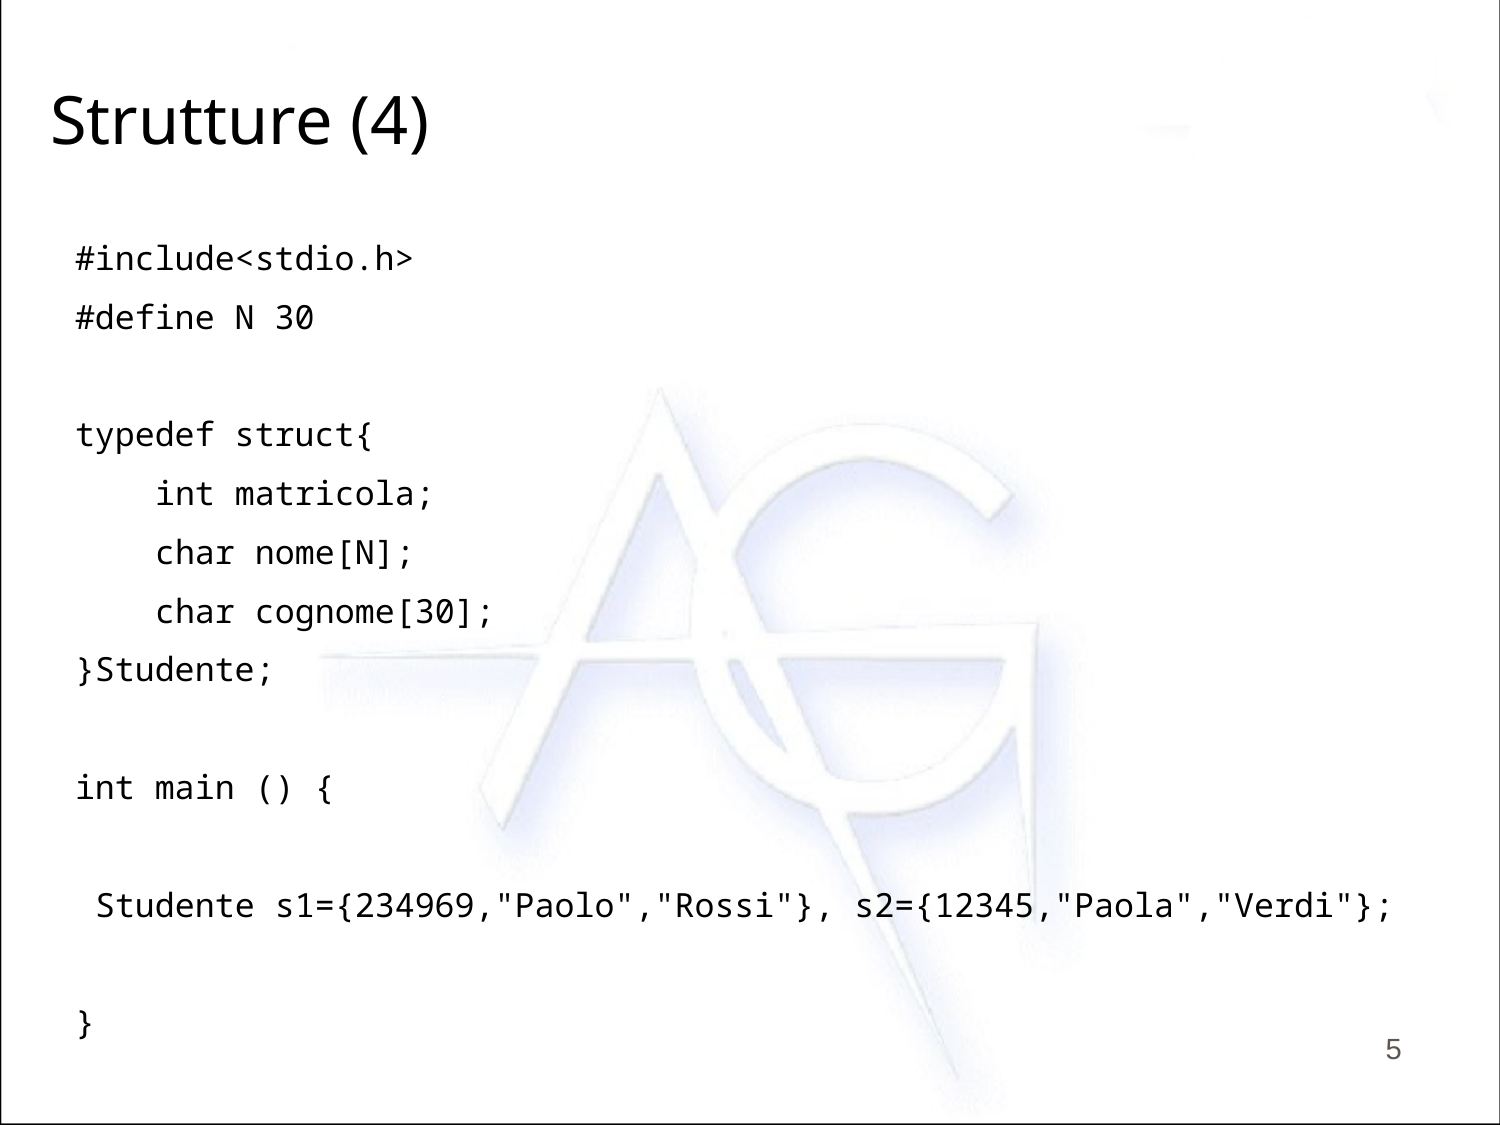

# Strutture (4)
#include<stdio.h>
#define N 30
typedef struct{
 int matricola;
 char nome[N];
 char cognome[30];
}Studente;
int main () {
 Studente s1={234969,"Paolo","Rossi"}, s2={12345,"Paola","Verdi"};
}
5